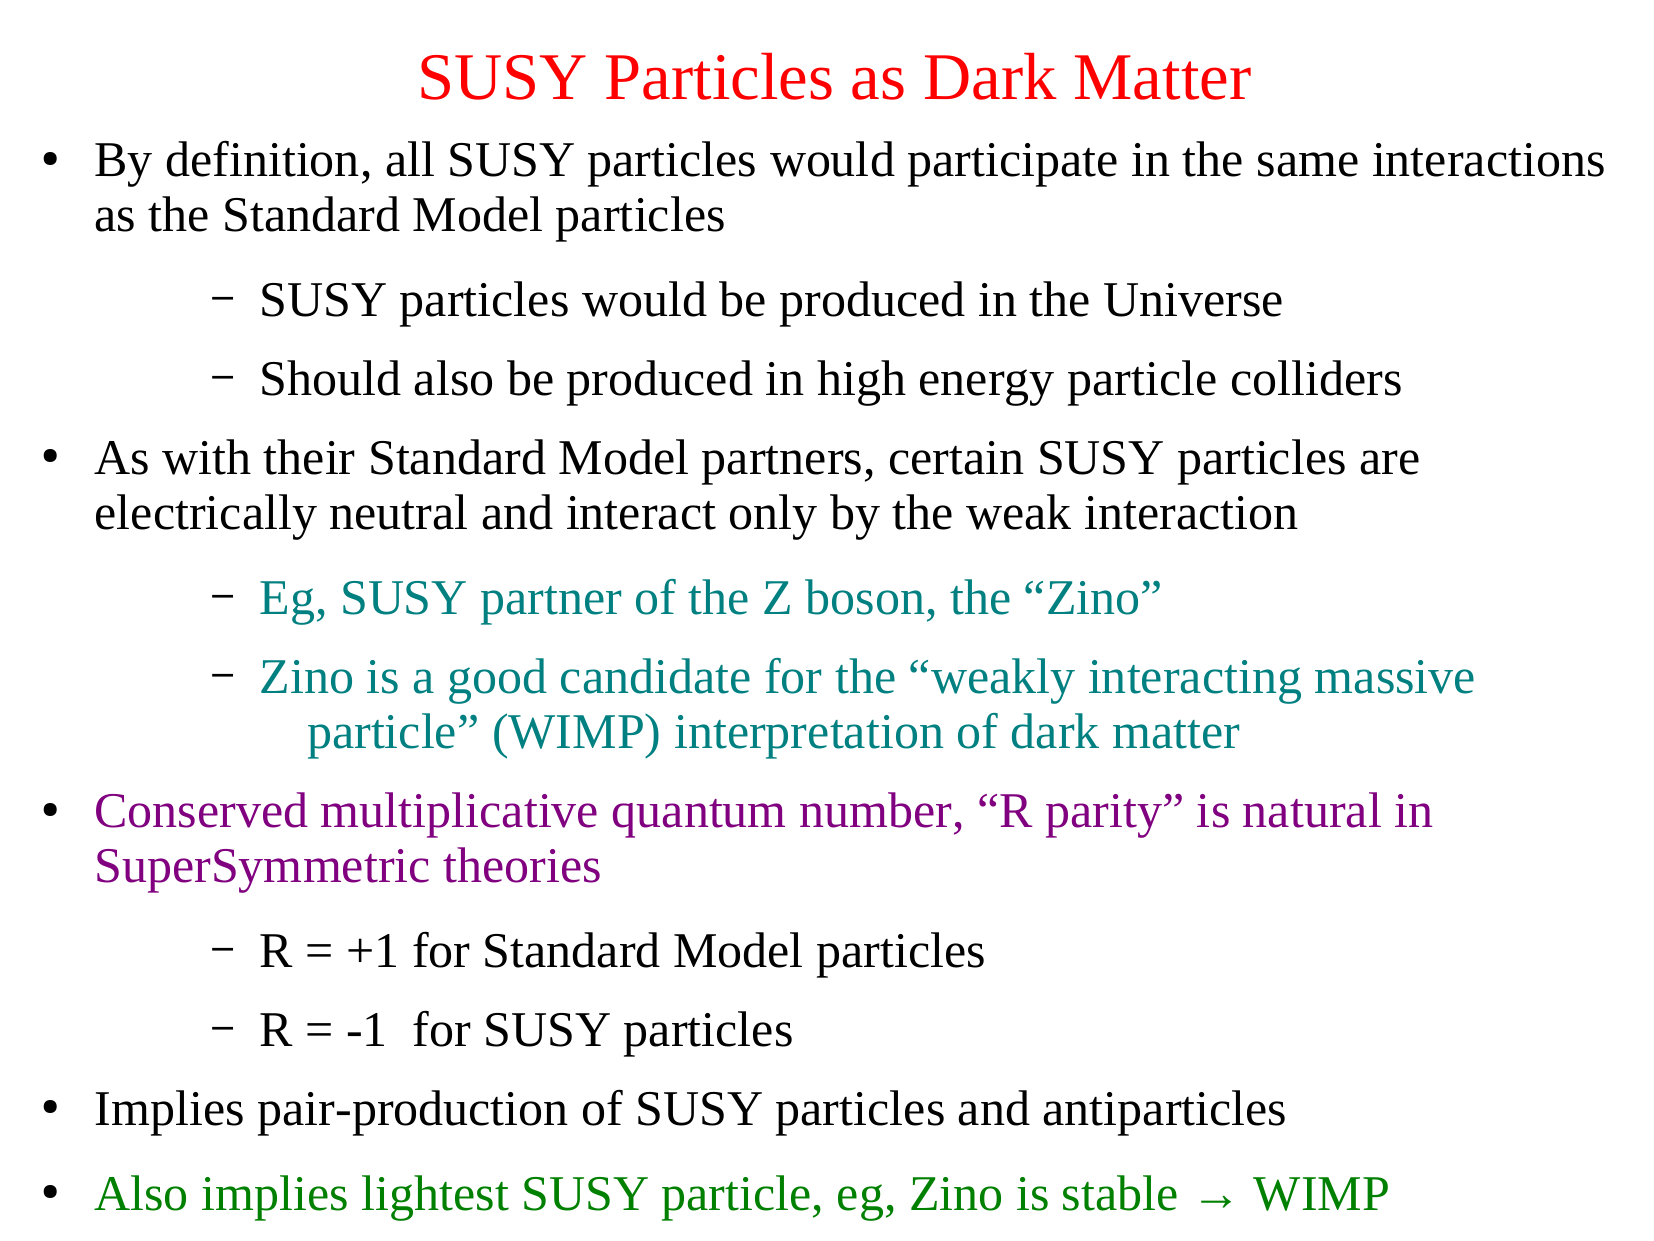

# SUSY Particles as Dark Matter
By definition, all SUSY particles would participate in the same interactions as the Standard Model particles
SUSY particles would be produced in the Universe
Should also be produced in high energy particle colliders
As with their Standard Model partners, certain SUSY particles are electrically neutral and interact only by the weak interaction
Eg, SUSY partner of the Z boson, the “Zino”
Zino is a good candidate for the “weakly interacting massive particle” (WIMP) interpretation of dark matter
Conserved multiplicative quantum number, “R parity” is natural in SuperSymmetric theories
R = +1 for Standard Model particles
R = -1 for SUSY particles
Implies pair-production of SUSY particles and antiparticles
Also implies lightest SUSY particle, eg, Zino is stable → WIMP